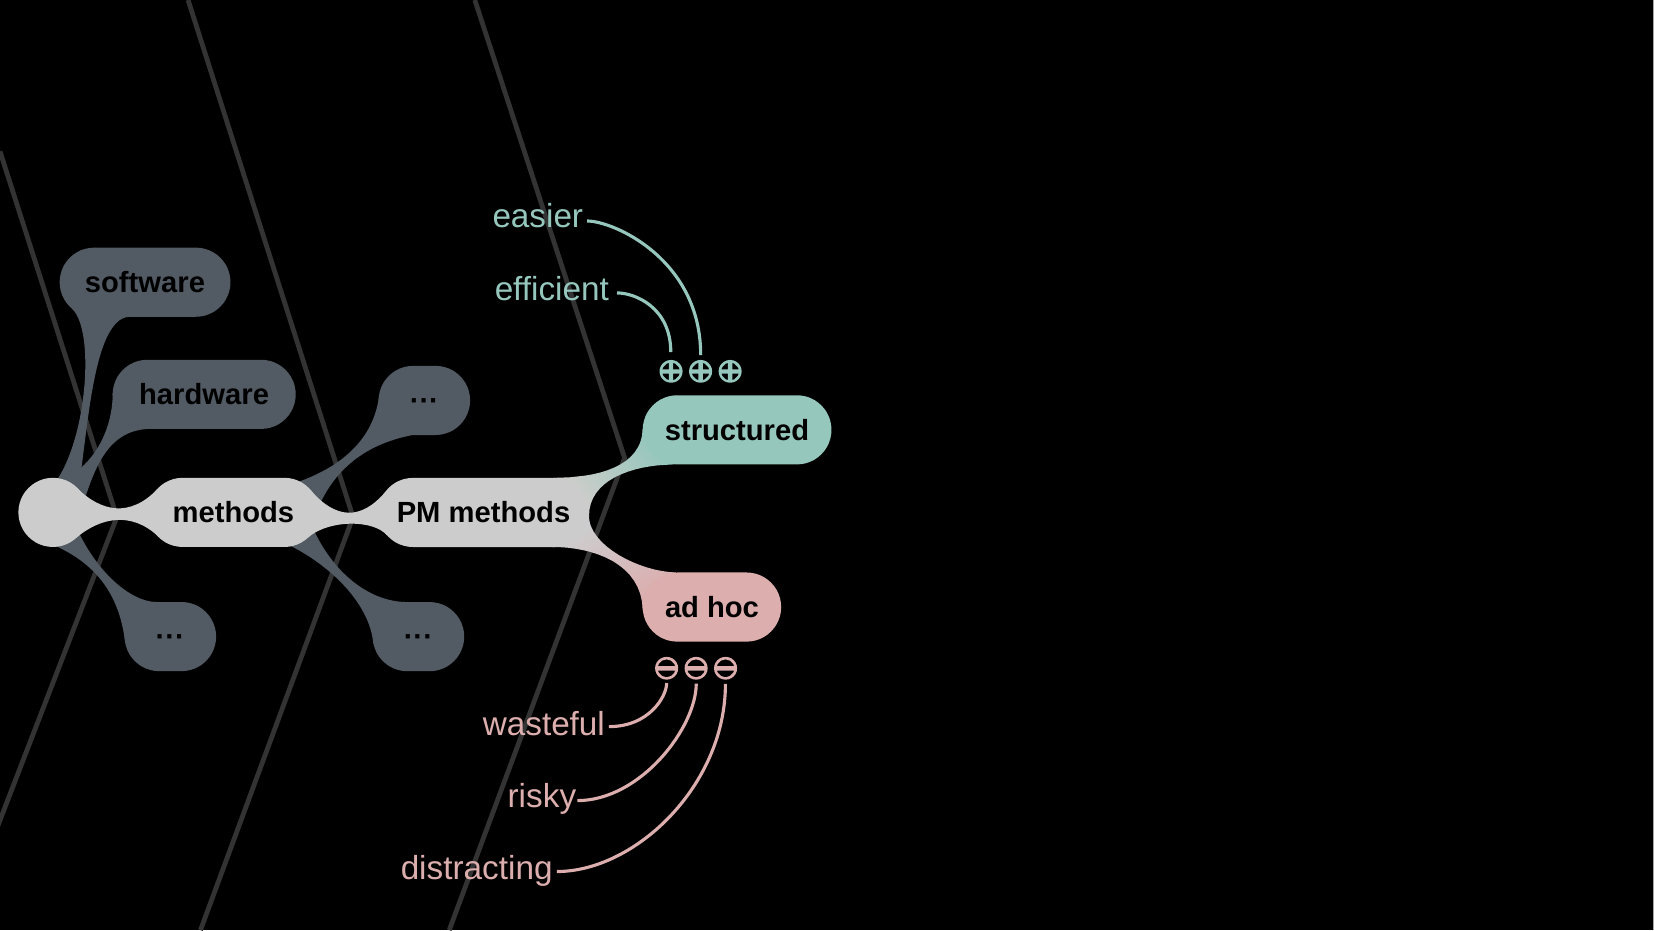

easier
software
efficient
hardware
···
structured
methods
PM methods
ad hoc
···
···
wasteful
risky
distracting